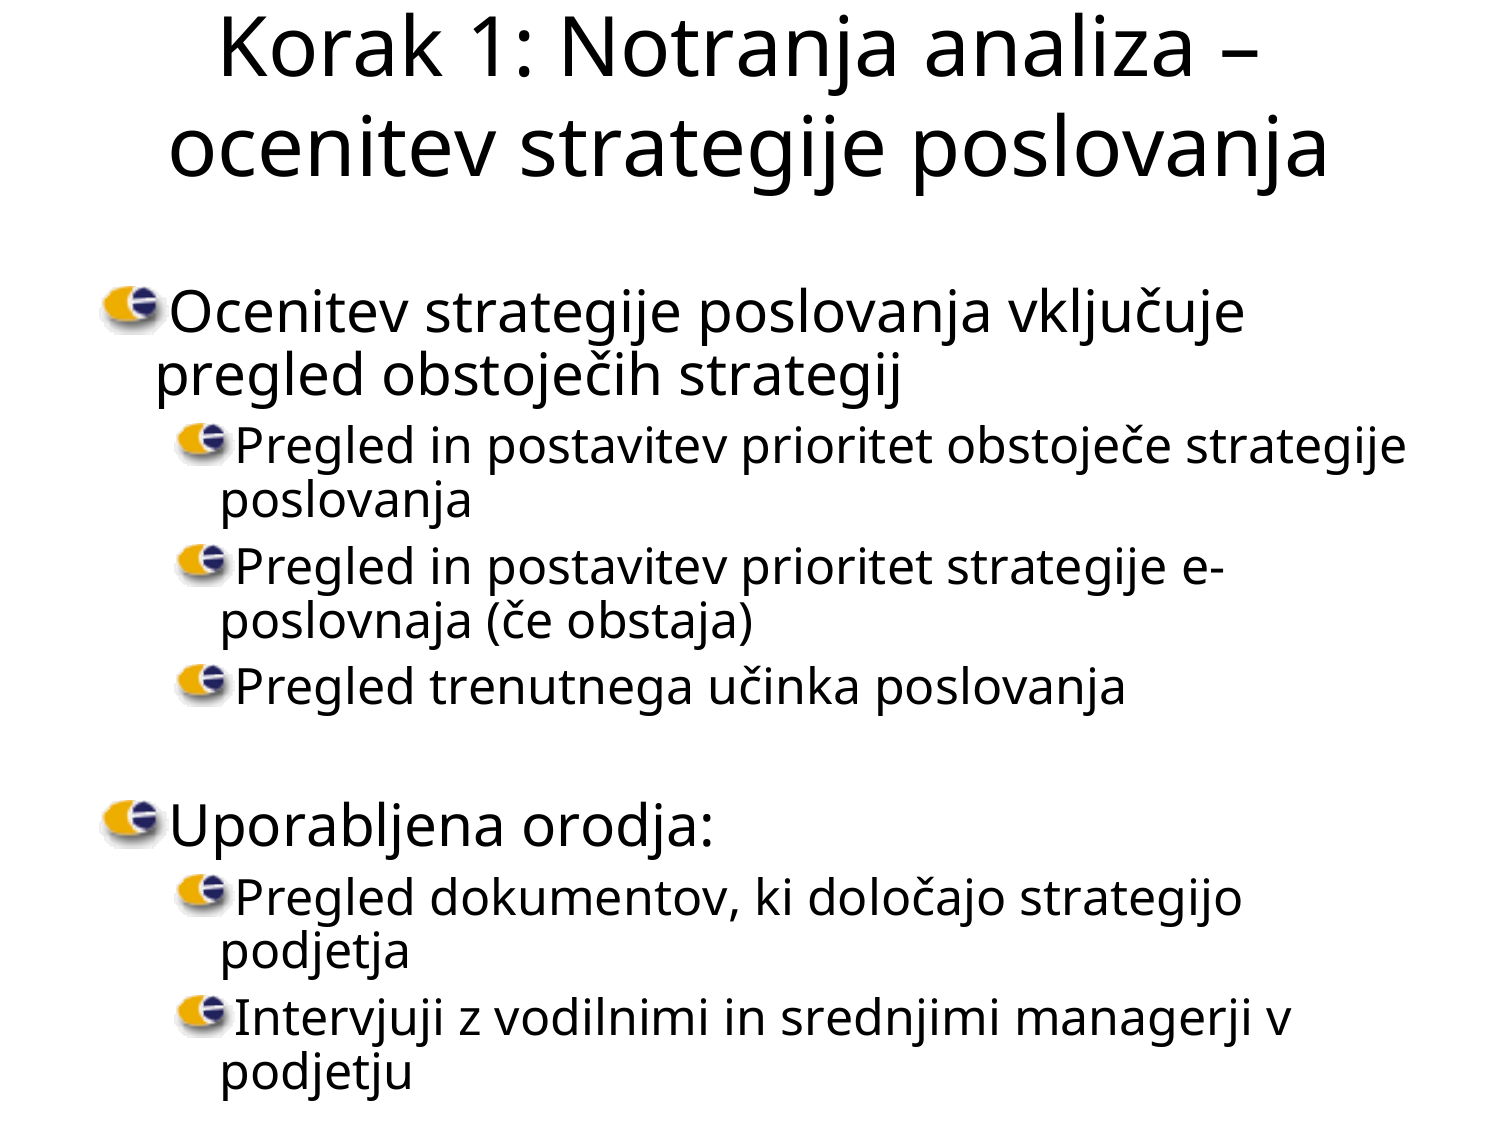

# Korak 1: Notranja analiza – ocenitev strategije poslovanja
Ocenitev strategije poslovanja vključuje pregled obstoječih strategij
Pregled in postavitev prioritet obstoječe strategije poslovanja
Pregled in postavitev prioritet strategije e-poslovnaja (če obstaja)
Pregled trenutnega učinka poslovanja
Uporabljena orodja:
Pregled dokumentov, ki določajo strategijo podjetja
Intervjuji z vodilnimi in srednjimi managerji v podjetju